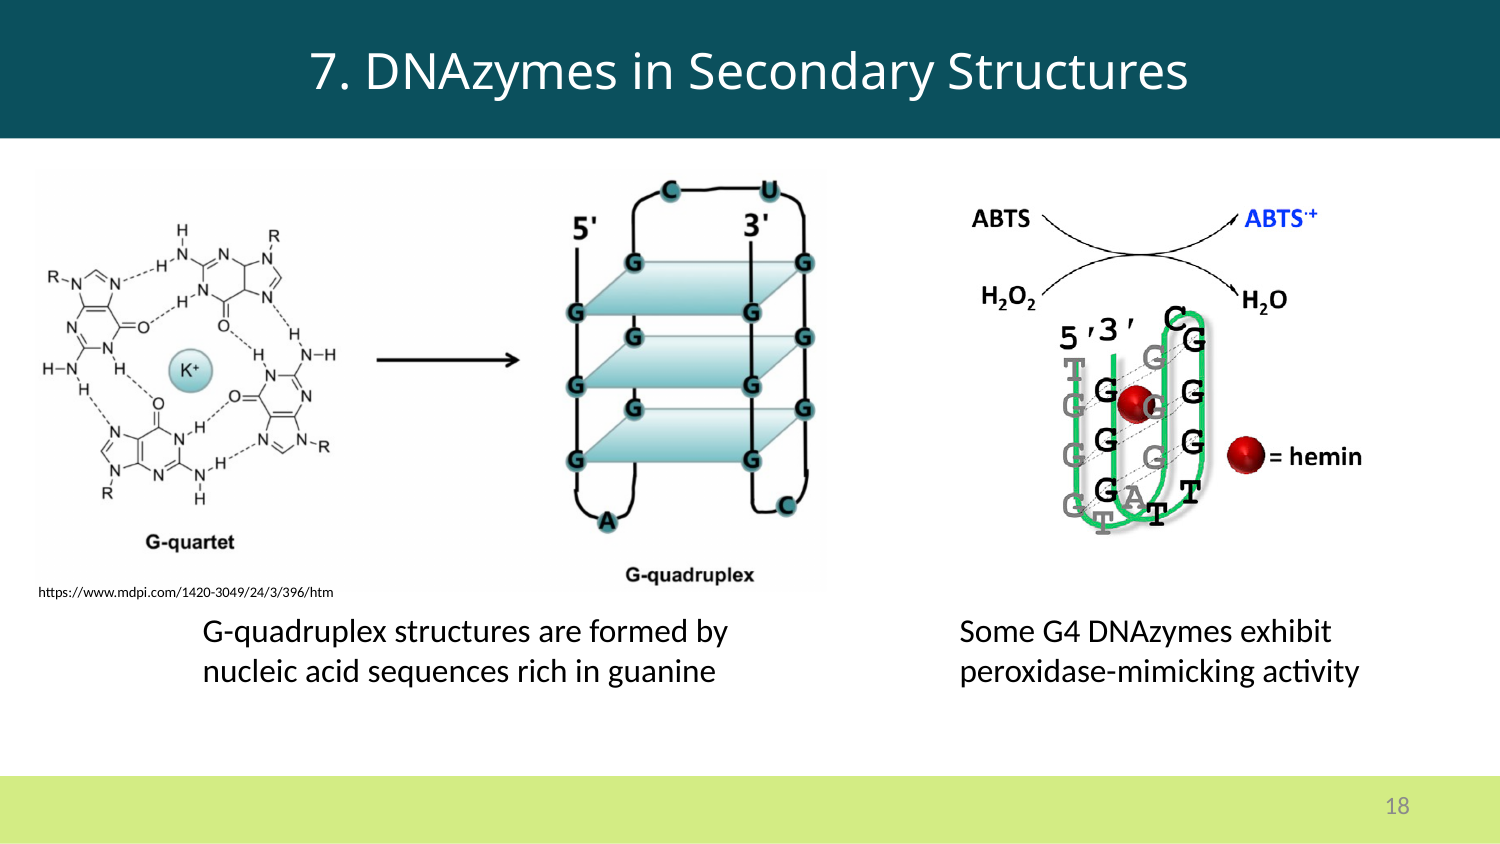

7. DNAzymes in Secondary Structures
https://www.mdpi.com/1420-3049/24/3/396/htm
G-quadruplex structures are formed by nucleic acid sequences rich in guanine
Some G4 DNAzymes exhibit peroxidase-mimicking activity